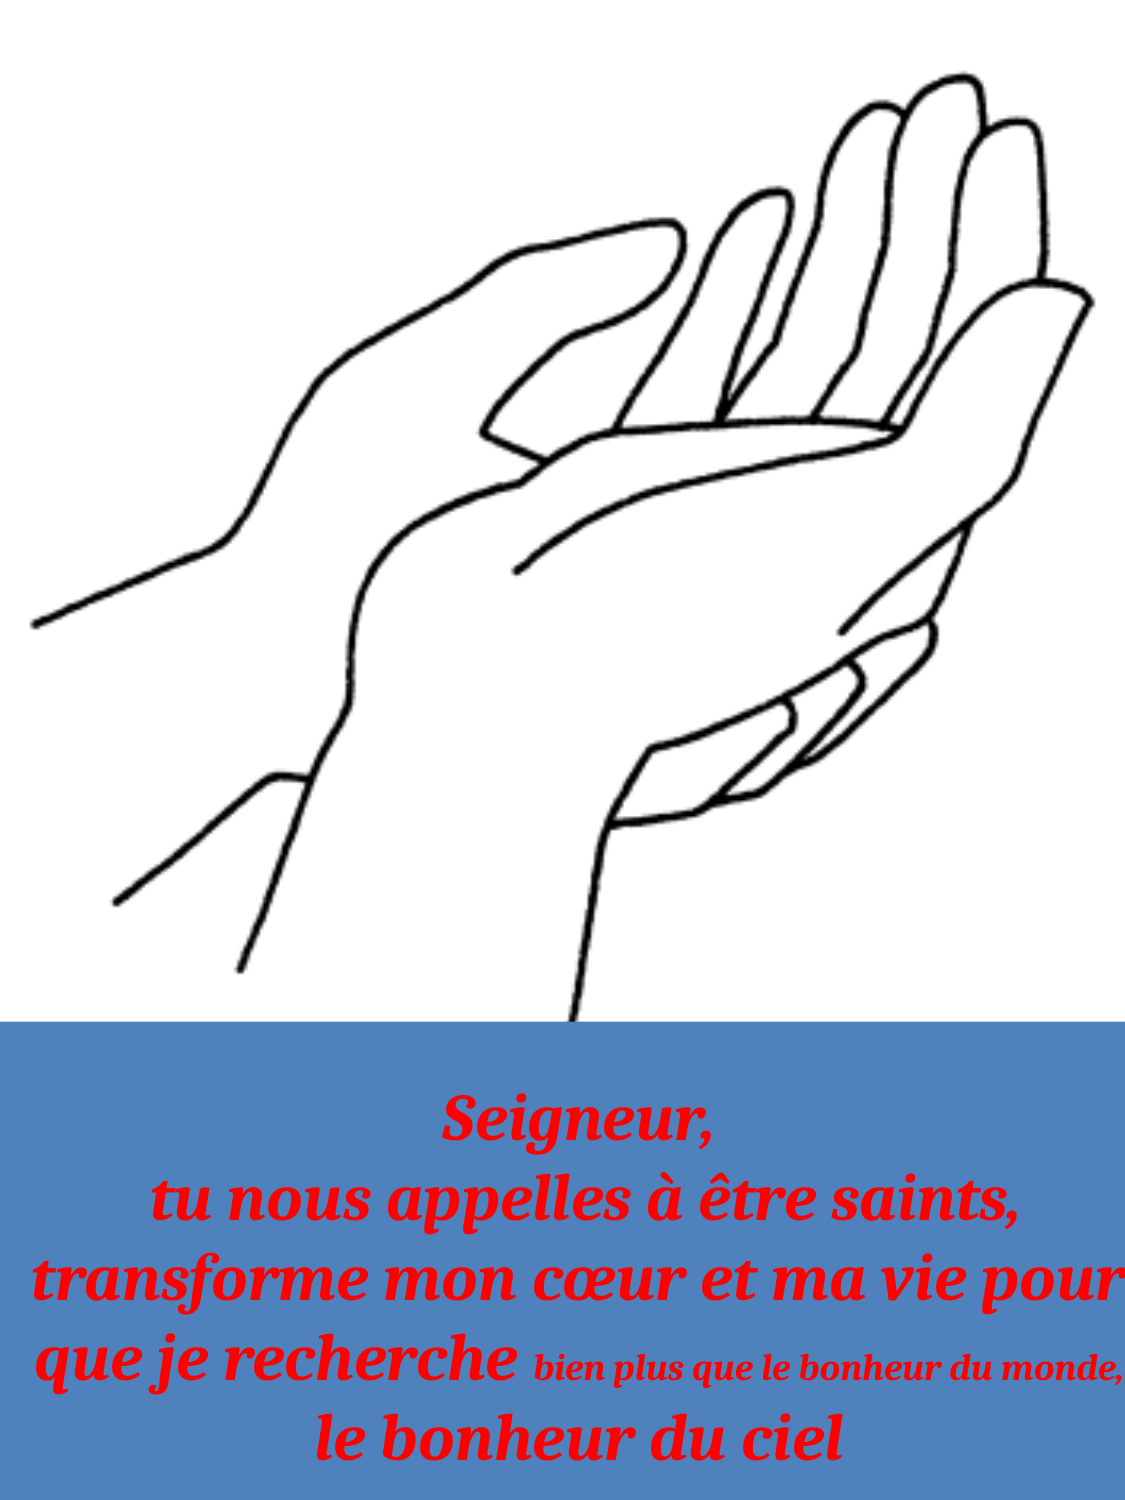

Seigneur,
 tu nous appelles à être saints,
transforme mon cœur et ma vie pour que je recherche bien plus que le bonheur du monde, le bonheur du ciel